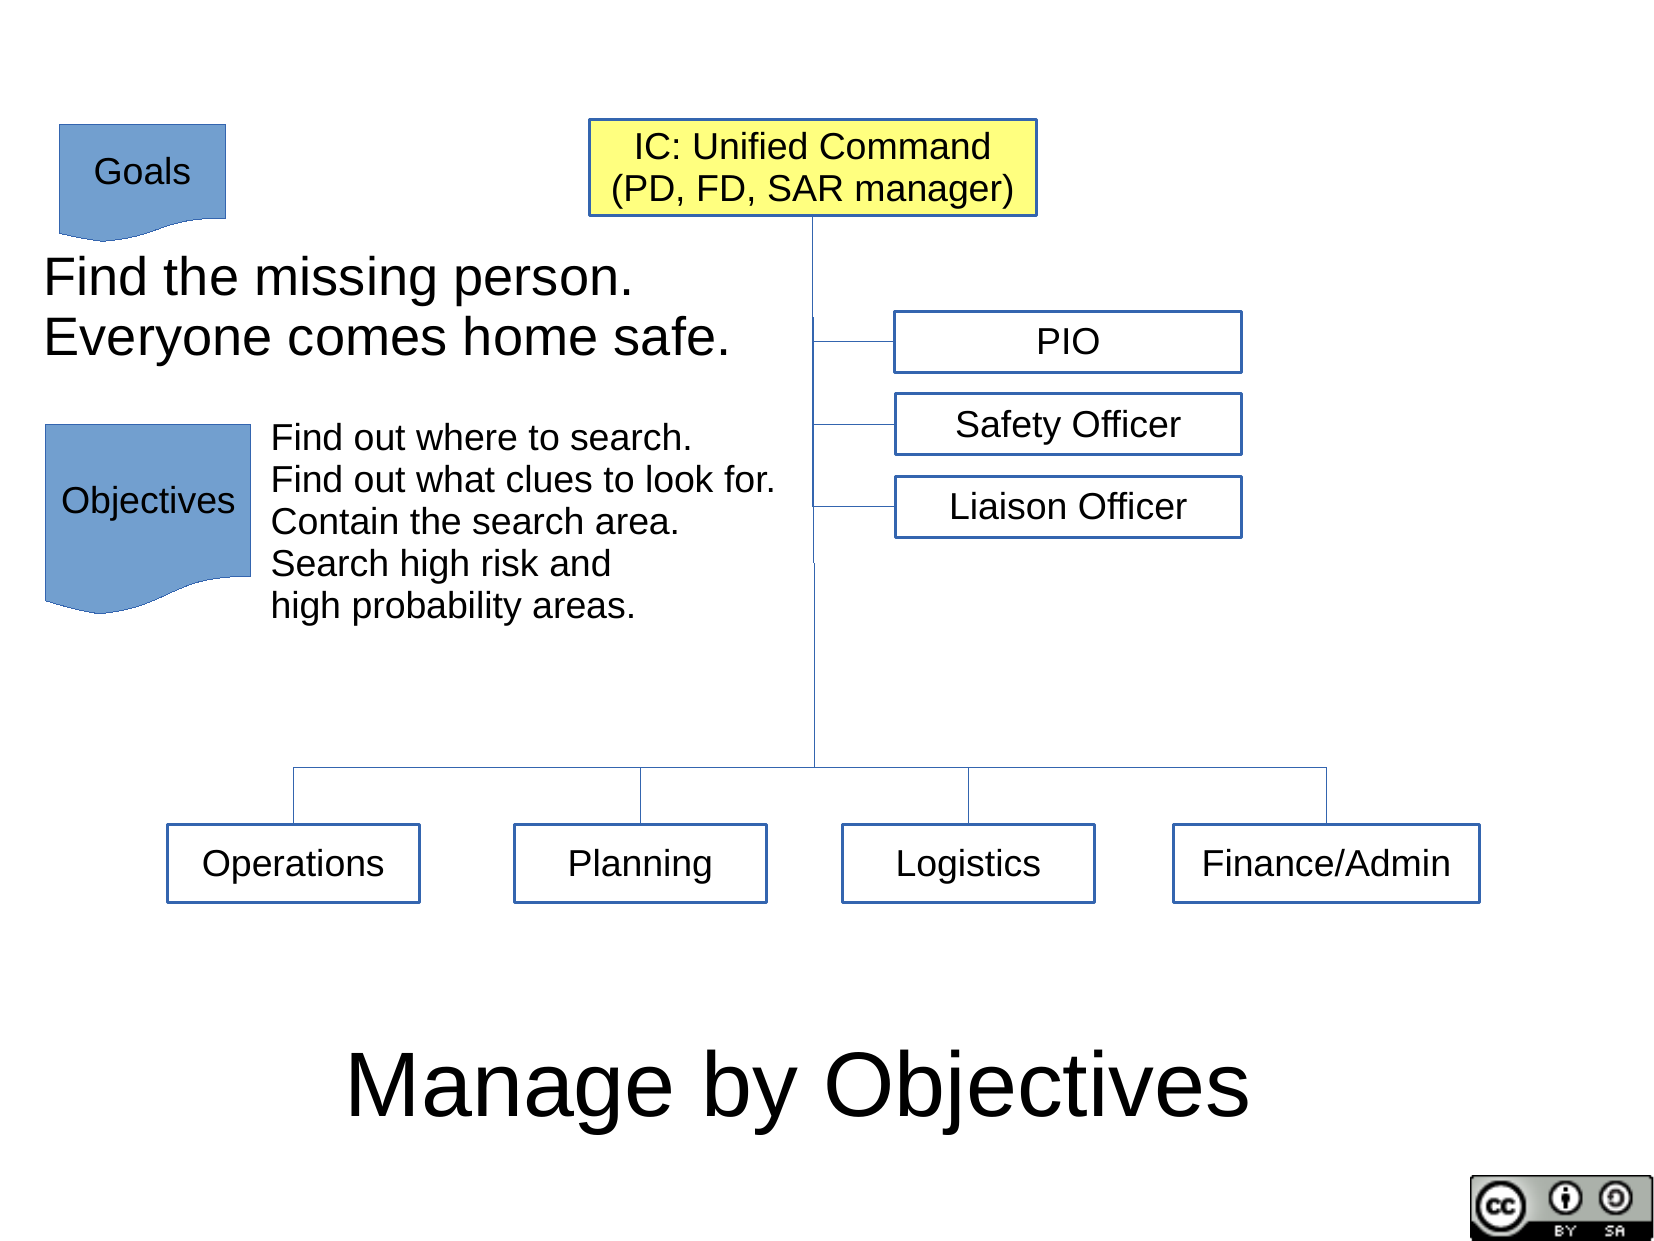

IC: Unified Command
(PD, FD, SAR manager)
Goals
Find the missing person.
Everyone comes home safe.
PIO
Safety Officer
Find out where to search.
Find out what clues to look for.
Contain the search area.
Search high risk and
high probability areas.
Objectives
Liaison Officer
Operations
Logistics
Finance/Admin
Planning
# Manage by Objectives